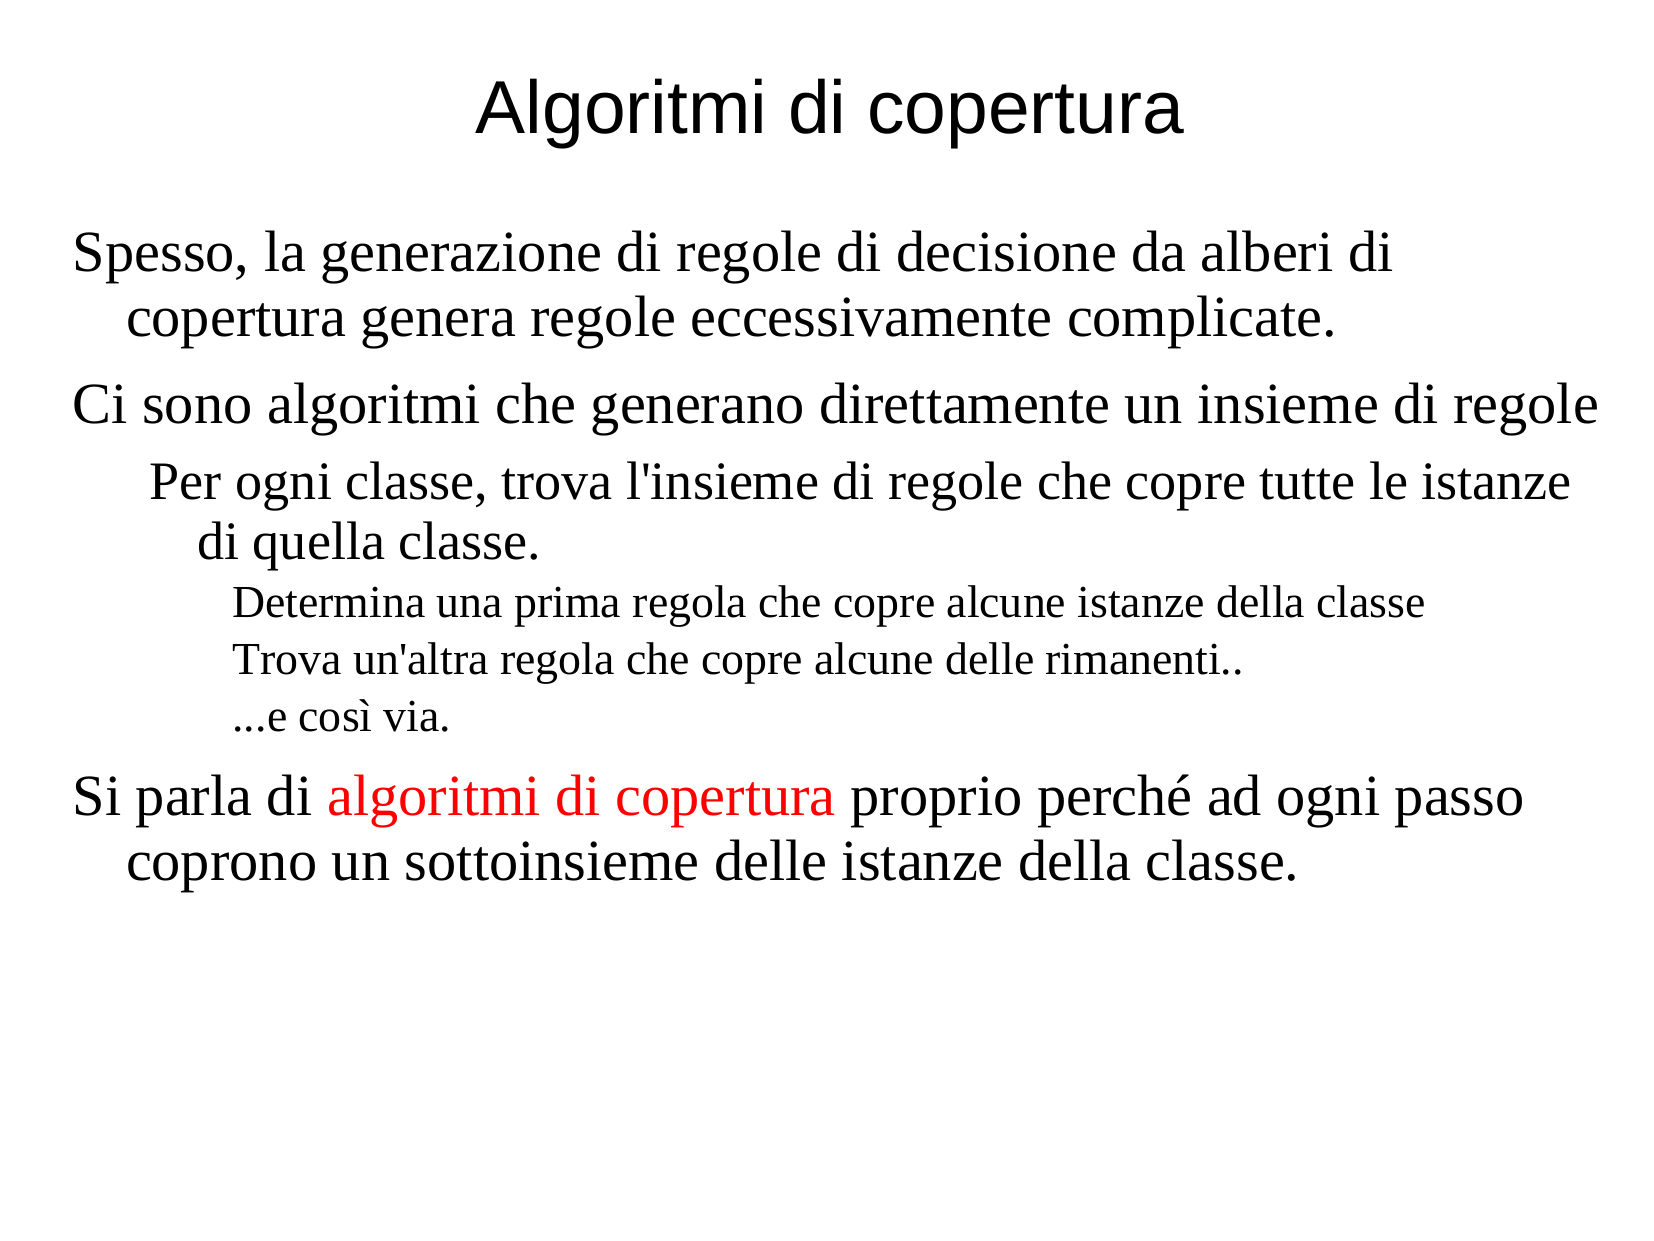

# Algoritmi di copertura
Spesso, la generazione di regole di decisione da alberi di copertura genera regole eccessivamente complicate.
Ci sono algoritmi che generano direttamente un insieme di regole
Per ogni classe, trova l'insieme di regole che copre tutte le istanze di quella classe.
Determina una prima regola che copre alcune istanze della classe
Trova un'altra regola che copre alcune delle rimanenti..
...e così via.
Si parla di algoritmi di copertura proprio perché ad ogni passo coprono un sottoinsieme delle istanze della classe.